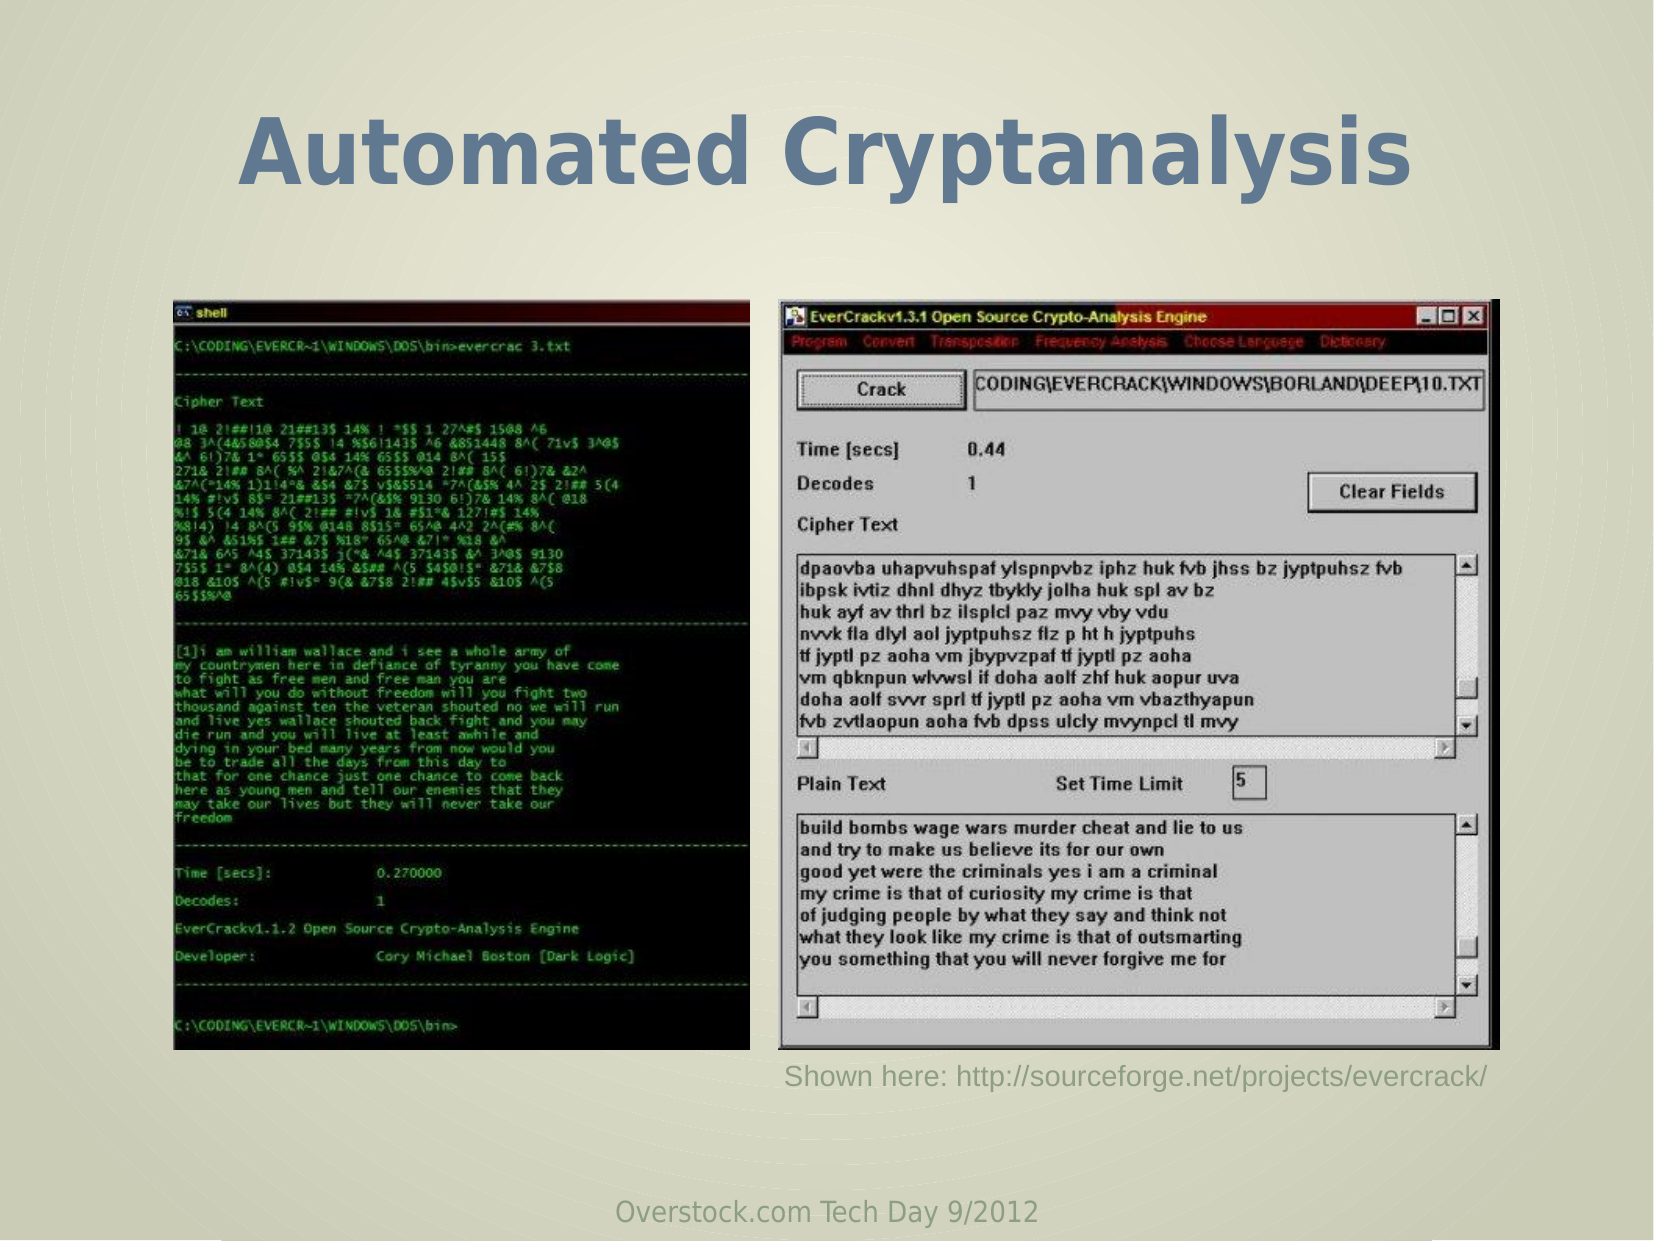

# Automated Cryptanalysis
Shown here: http://sourceforge.net/projects/evercrack/
Overstock.com Tech Day 9/2012